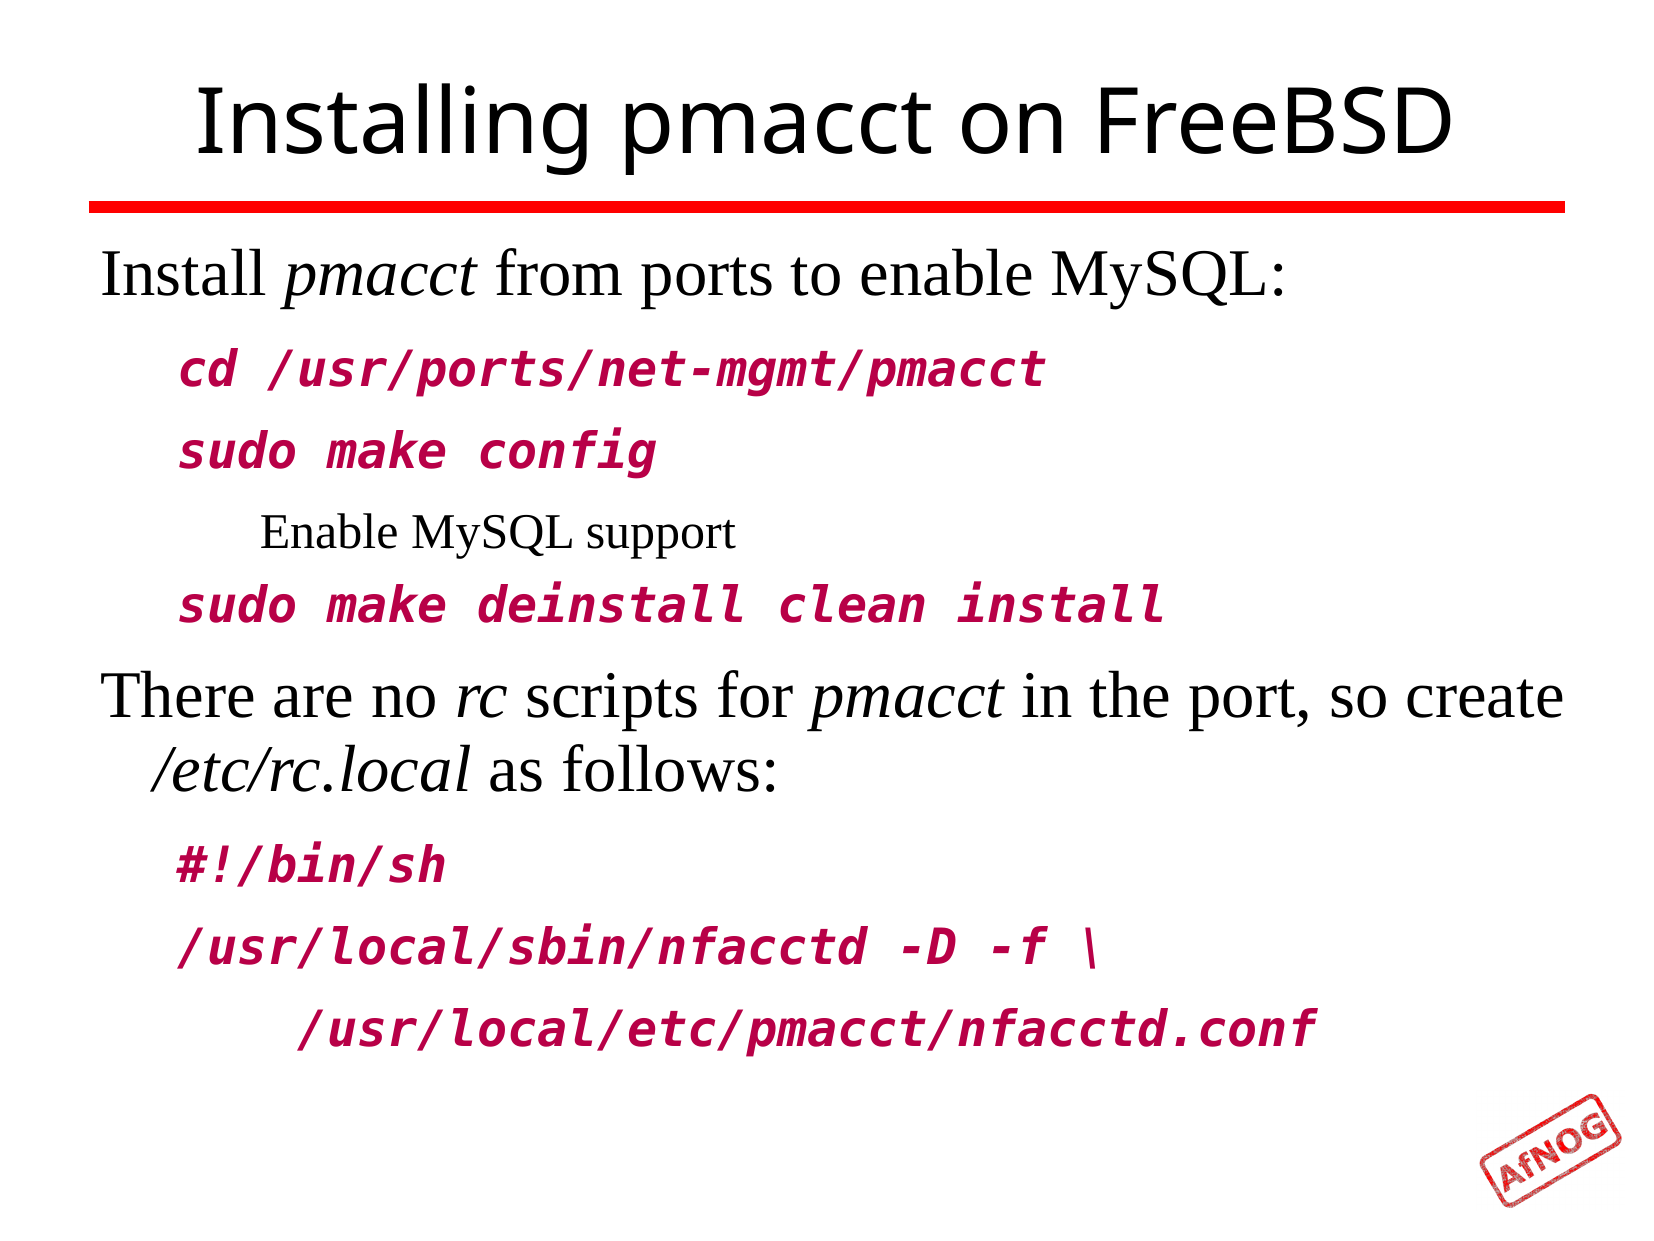

# Installing pmacct on FreeBSD
Install pmacct from ports to enable MySQL:
cd /usr/ports/net-mgmt/pmacct
sudo make config
Enable MySQL support
sudo make deinstall clean install
There are no rc scripts for pmacct in the port, so create /etc/rc.local as follows:
#!/bin/sh
/usr/local/sbin/nfacctd -D -f \
 /usr/local/etc/pmacct/nfacctd.conf